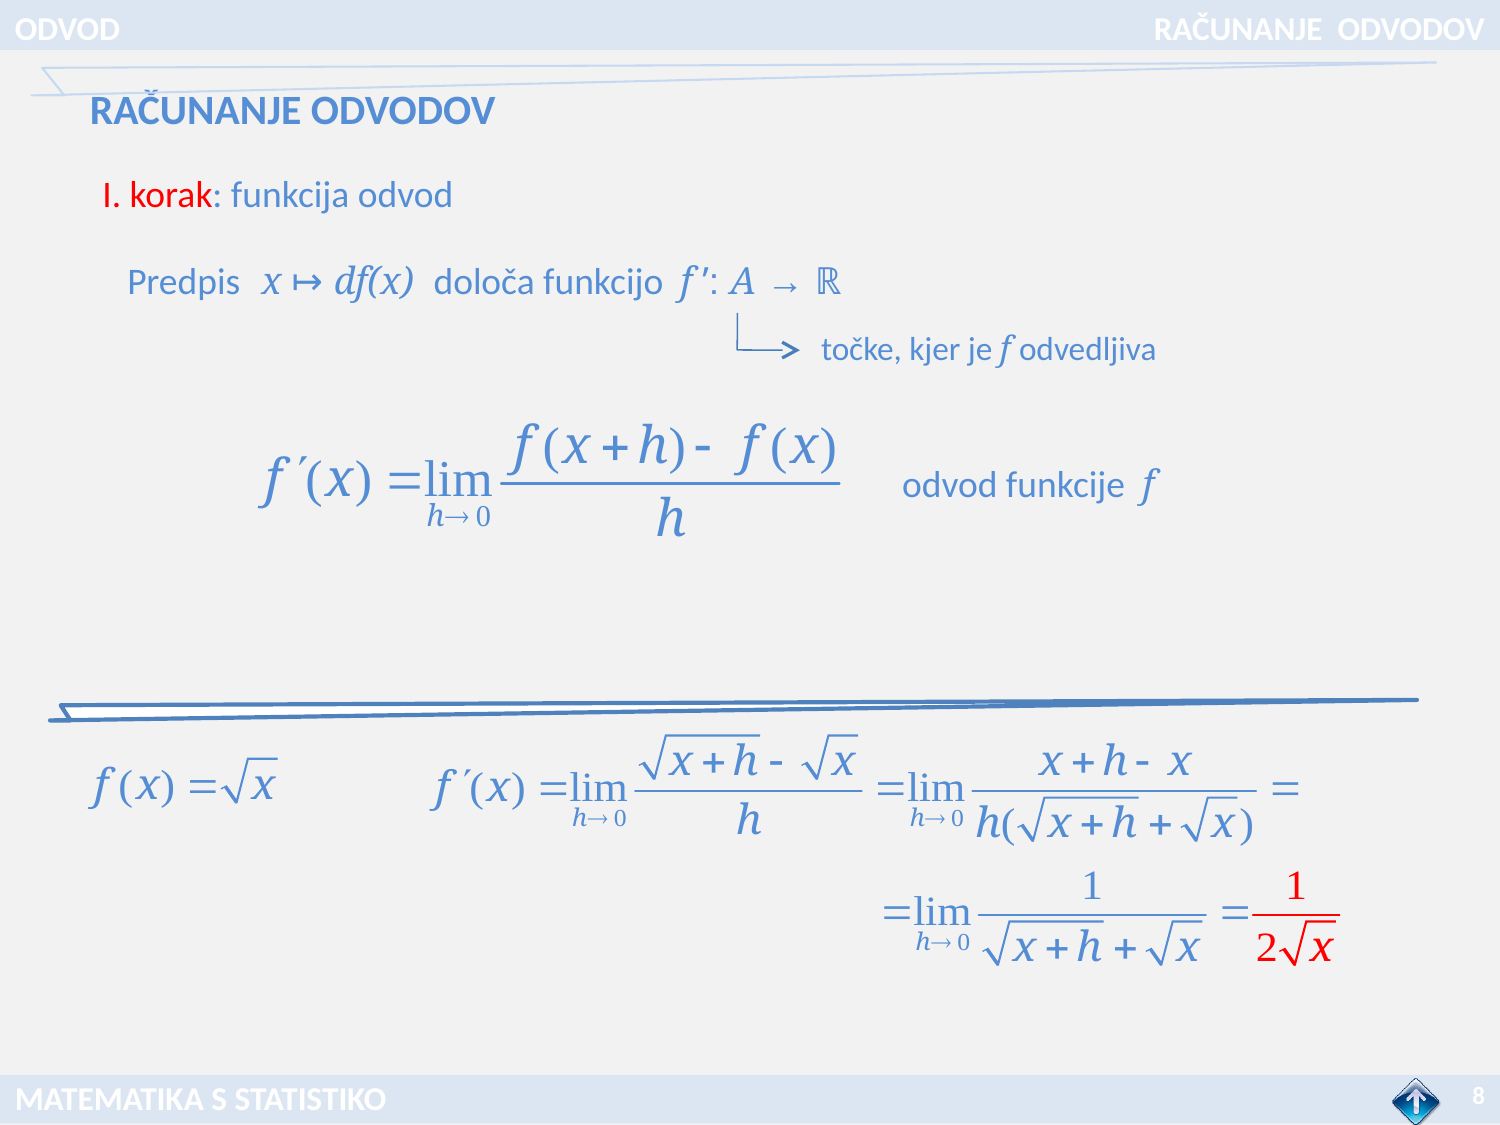

ODVOD
RAČUNANJE ODVODOV
RAČUNANJE ODVODOV
I. korak: funkcija odvod
Predpis x ↦ df(x) določa funkcijo f ’: A → ℝ
točke, kjer je f odvedljiva
odvod funkcije f
MATEMATIKA S STATISTIKO